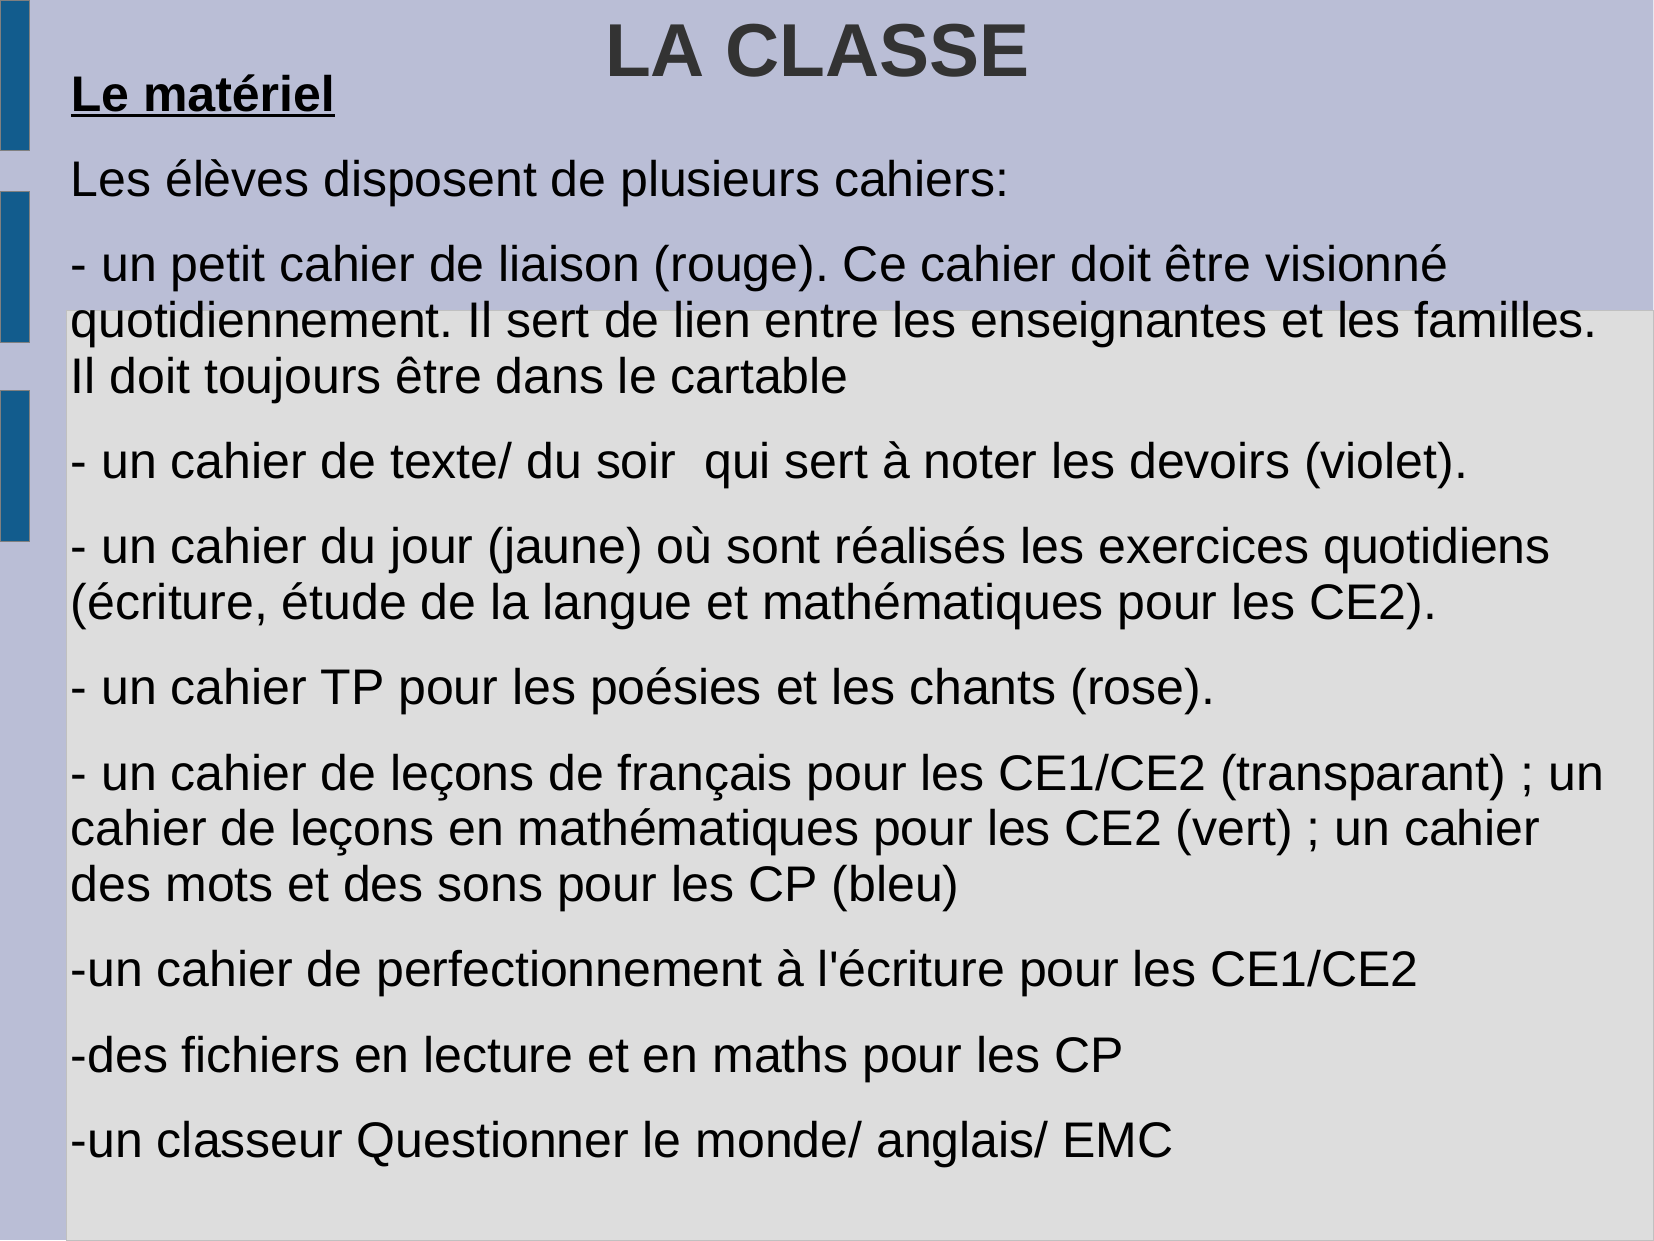

# LA CLASSE
Le matériel
Les élèves disposent de plusieurs cahiers:
- un petit cahier de liaison (rouge). Ce cahier doit être visionné quotidiennement. Il sert de lien entre les enseignantes et les familles. Il doit toujours être dans le cartable
- un cahier de texte/ du soir qui sert à noter les devoirs (violet).
- un cahier du jour (jaune) où sont réalisés les exercices quotidiens (écriture, étude de la langue et mathématiques pour les CE2).
- un cahier TP pour les poésies et les chants (rose).
- un cahier de leçons de français pour les CE1/CE2 (transparant) ; un cahier de leçons en mathématiques pour les CE2 (vert) ; un cahier des mots et des sons pour les CP (bleu)
-un cahier de perfectionnement à l'écriture pour les CE1/CE2
-des fichiers en lecture et en maths pour les CP
-un classeur Questionner le monde/ anglais/ EMC